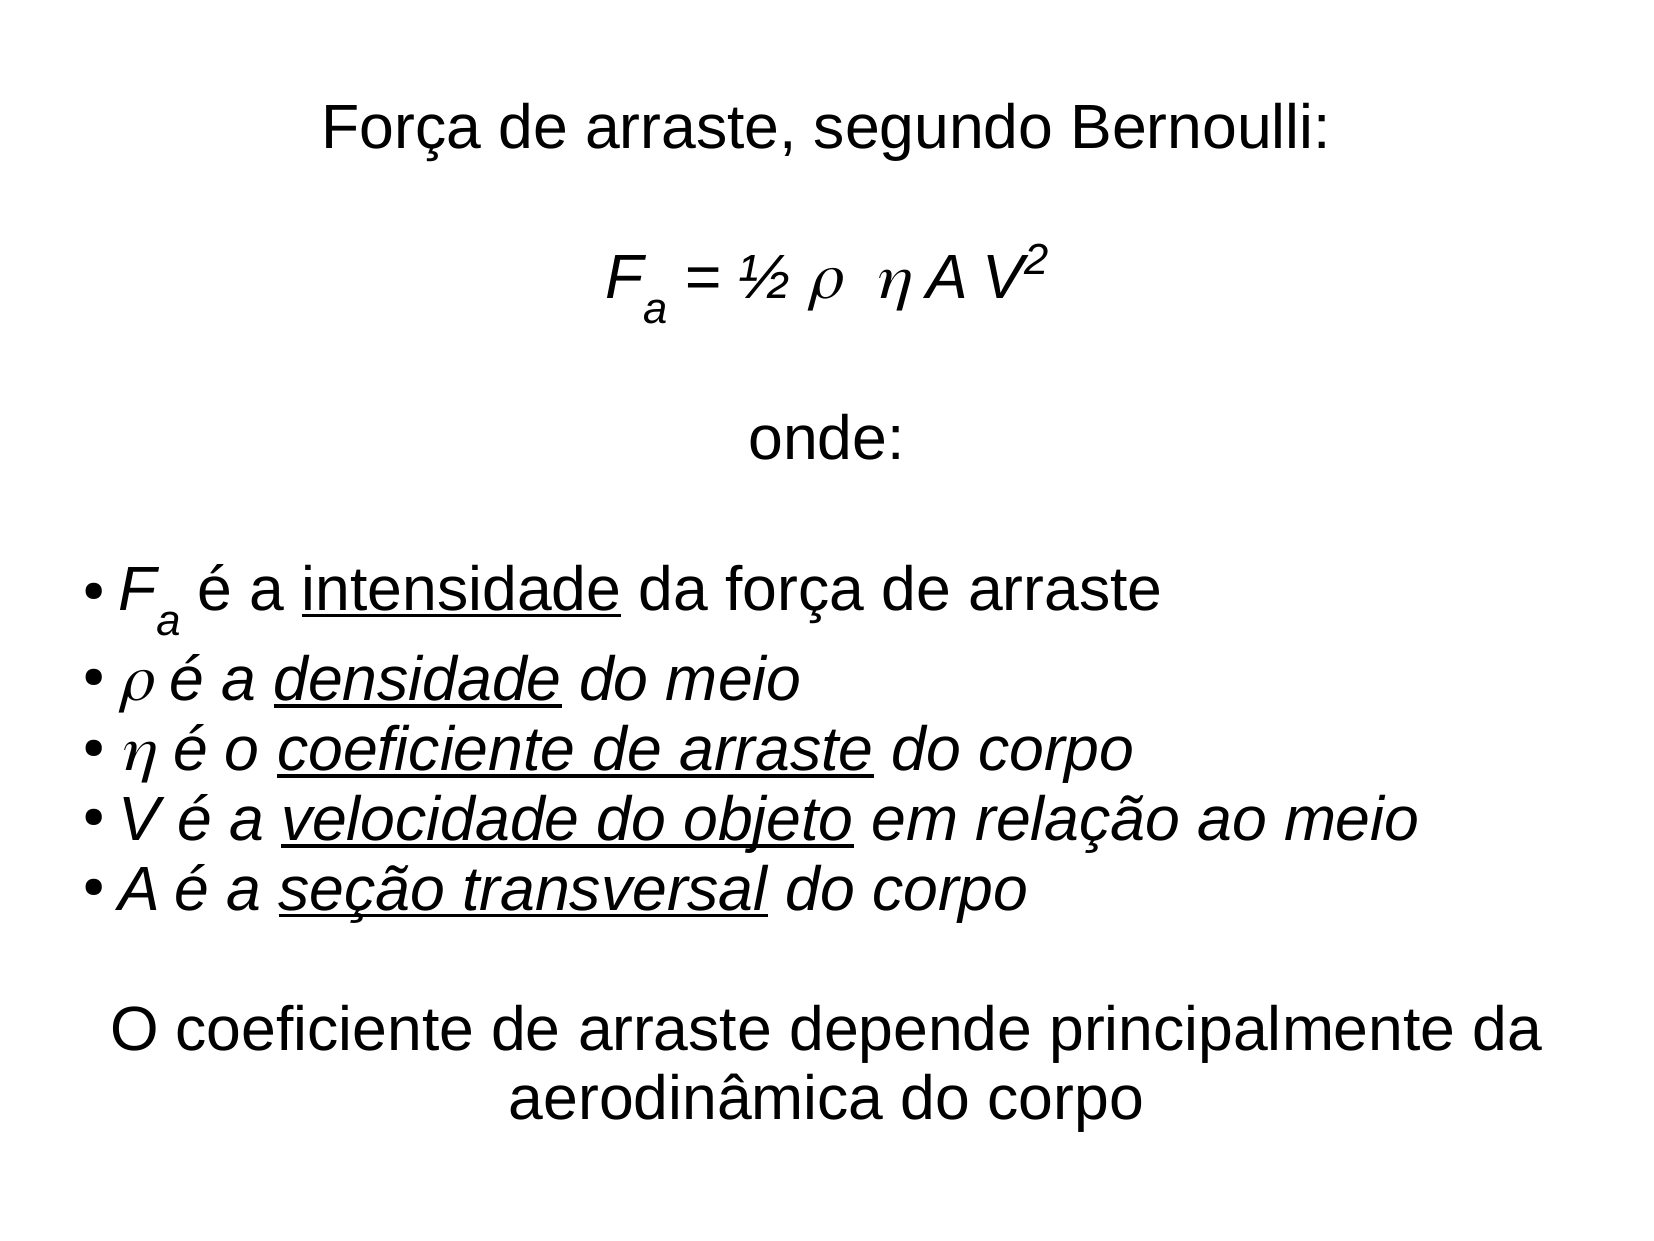

# Força de arraste, segundo Bernoulli:
Fa = ½ r h A V2
onde:
Fa é a intensidade da força de arraste
r é a densidade do meio
h é o coeficiente de arraste do corpo
V é a velocidade do objeto em relação ao meio
A é a seção transversal do corpo
O coeficiente de arraste depende principalmente da aerodinâmica do corpo